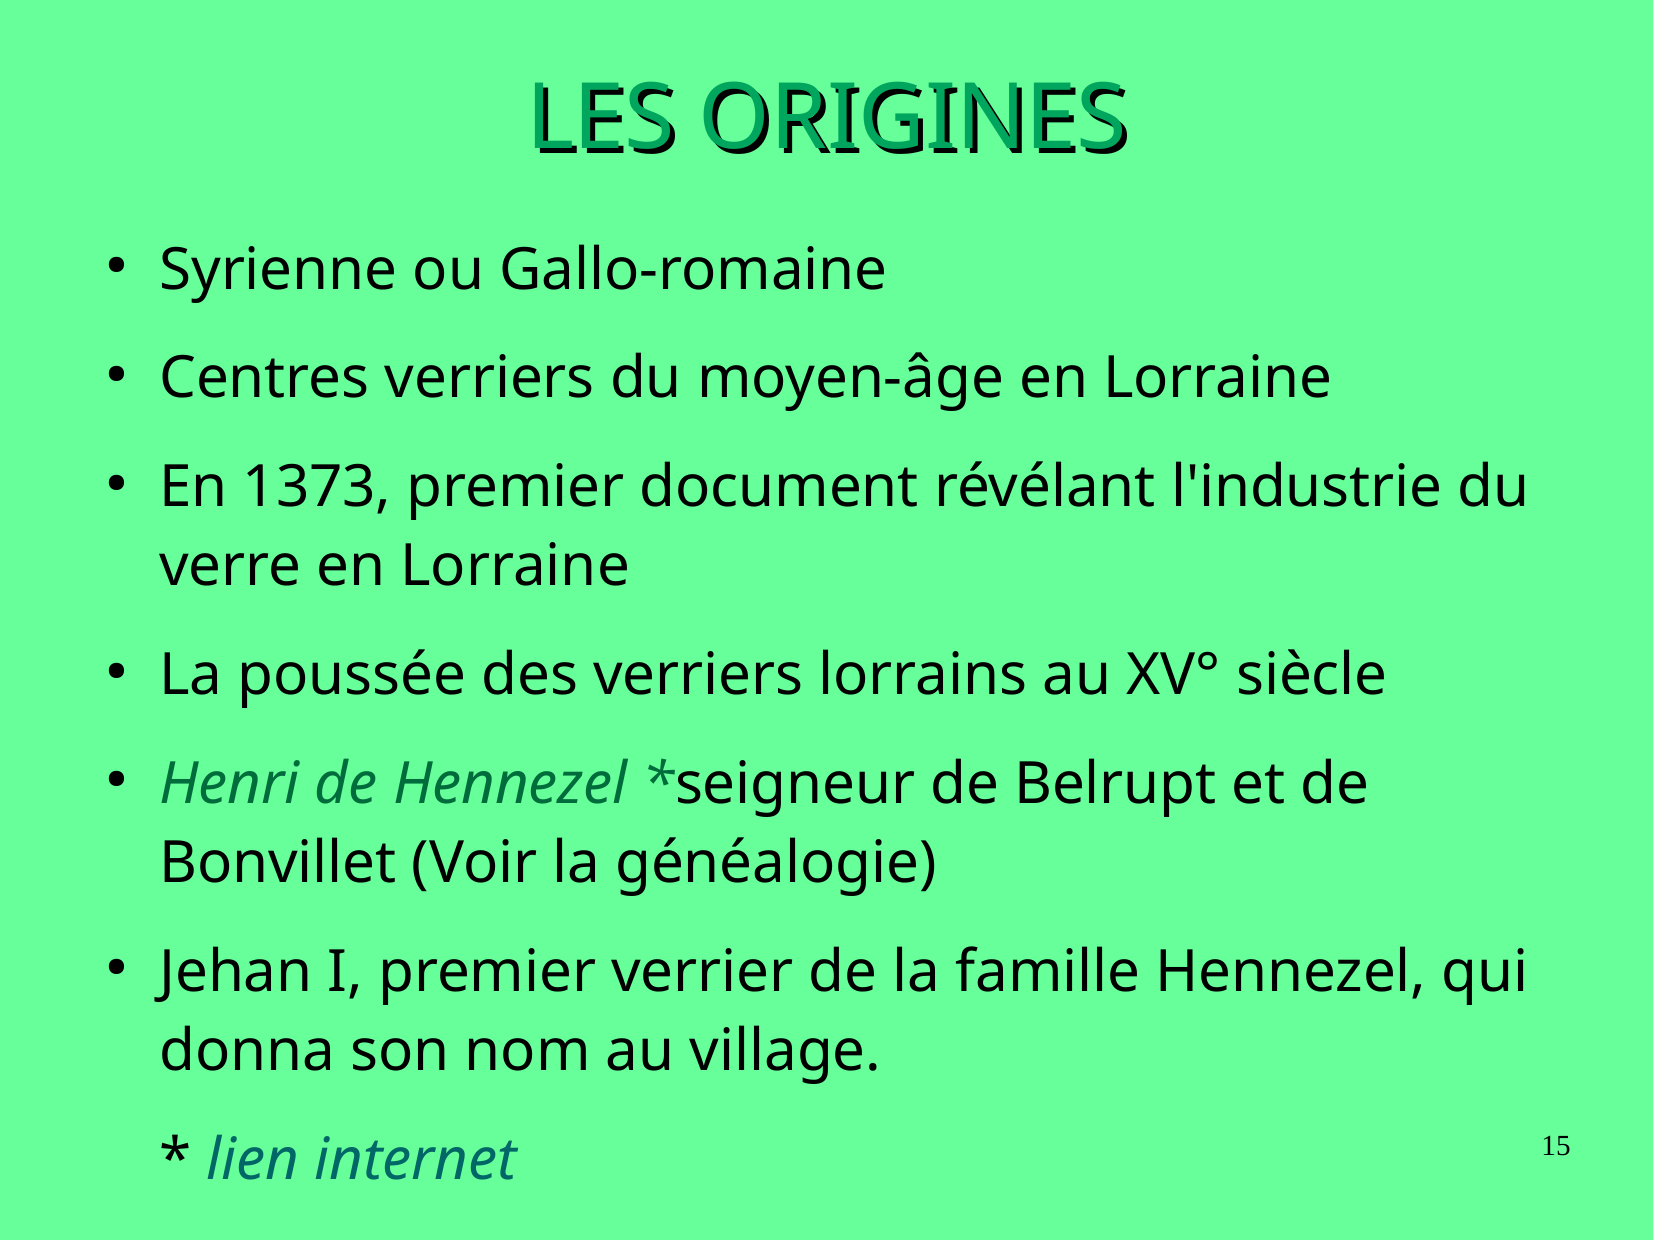

# LES ORIGINES
Syrienne ou Gallo-romaine
Centres verriers du moyen-âge en Lorraine
En 1373, premier document révélant l'industrie du verre en Lorraine
La poussée des verriers lorrains au XV° siècle
Henri de Hennezel *seigneur de Belrupt et de Bonvillet (Voir la généalogie)
Jehan I, premier verrier de la famille Hennezel, qui donna son nom au village.
* lien internet
15